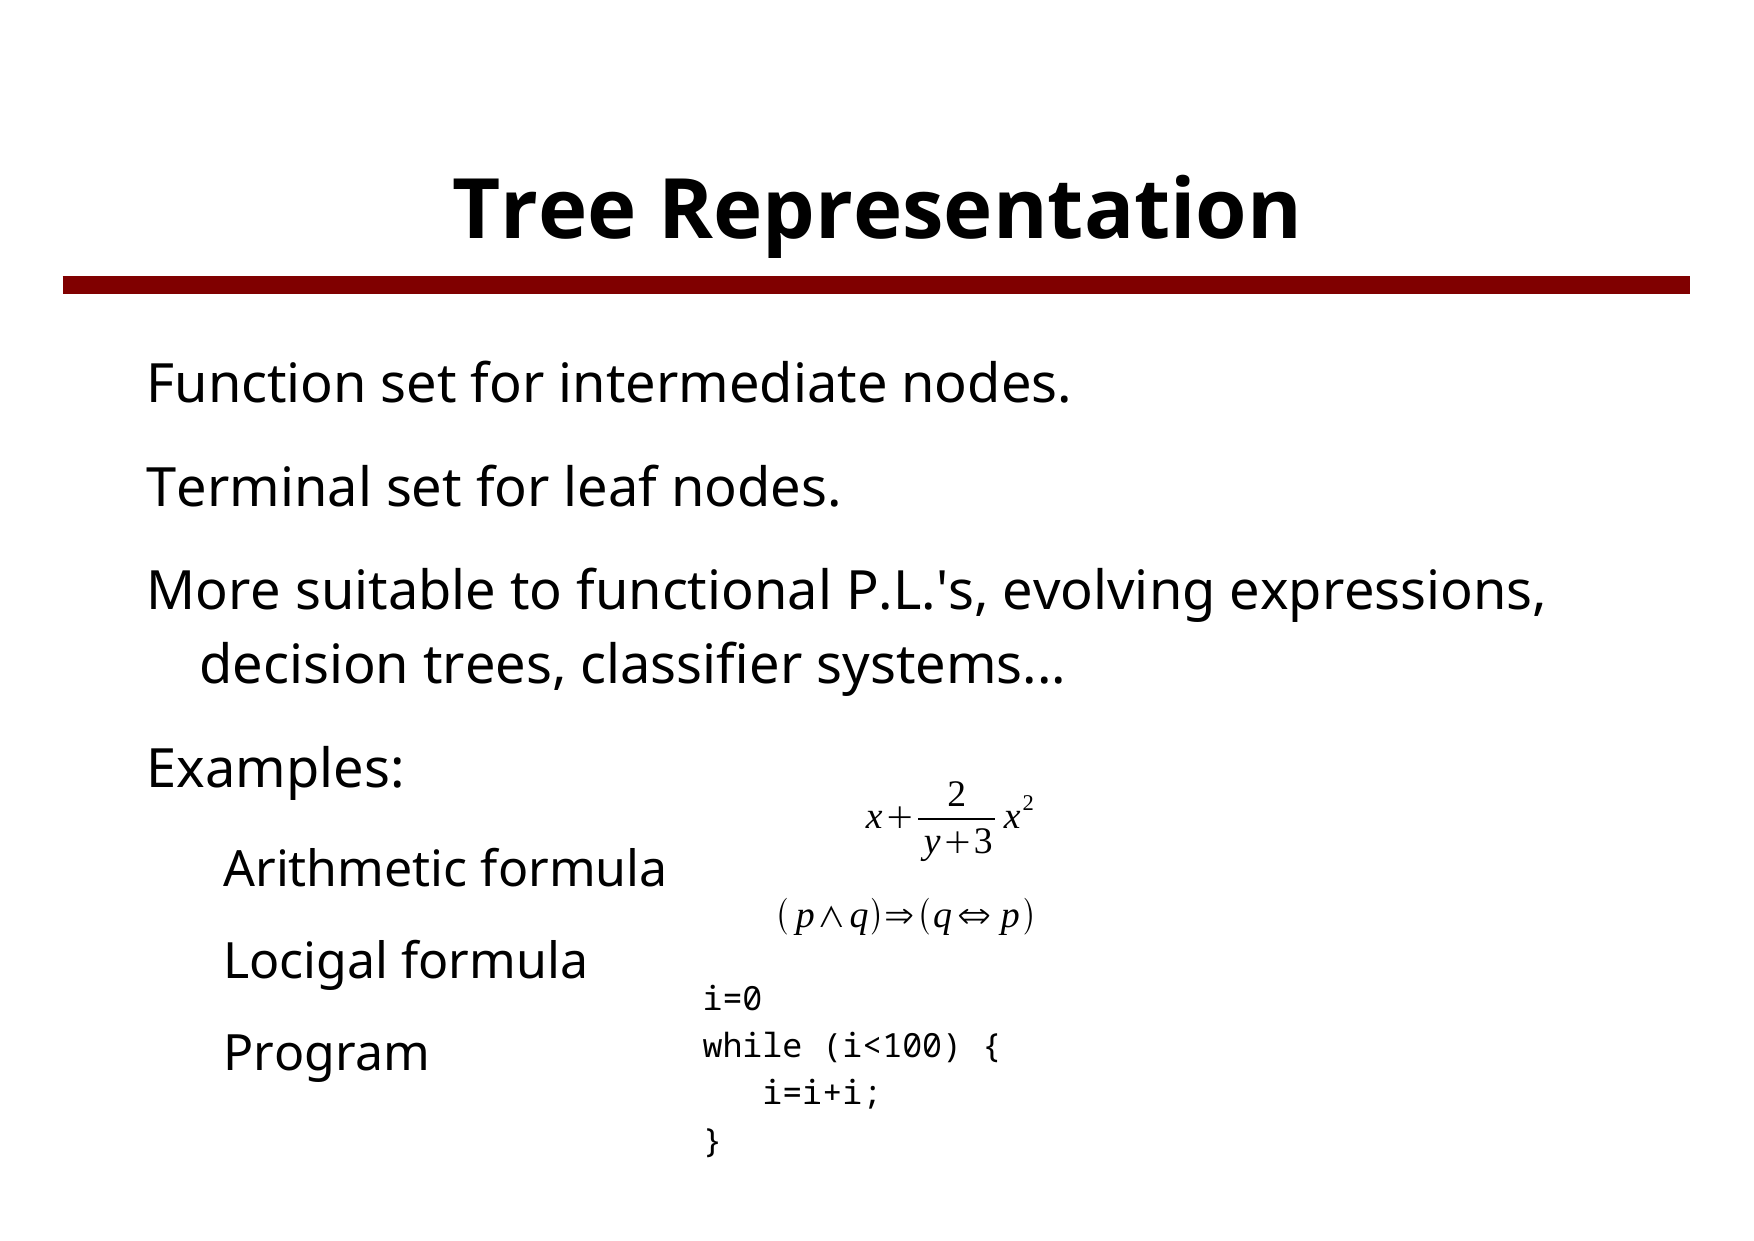

# Tree Representation
Function set for intermediate nodes.
Terminal set for leaf nodes.
More suitable to functional P.L.'s, evolving expressions, decision trees, classifier systems...
Examples:
Arithmetic formula
Locigal formula
Program
i=0
while (i<100) {
 i=i+i;
}